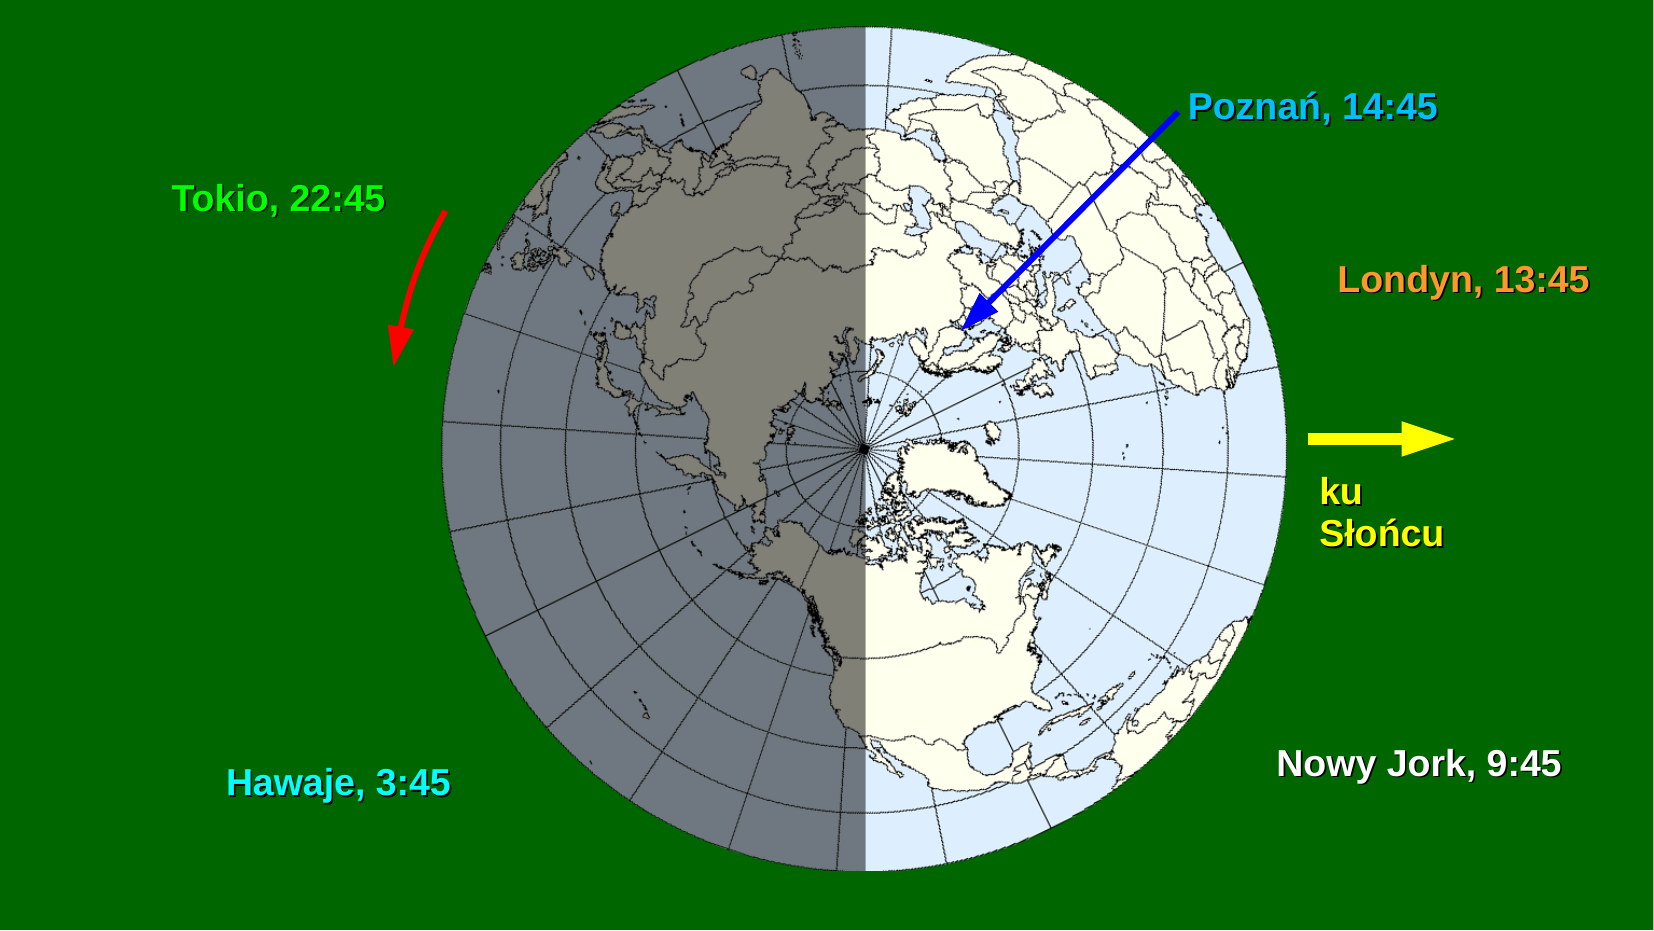

Poznań, 14:45
Tokio, 22:45
Londyn, 13:45
ku
Słońcu
Nowy Jork, 9:45
Hawaje, 3:45